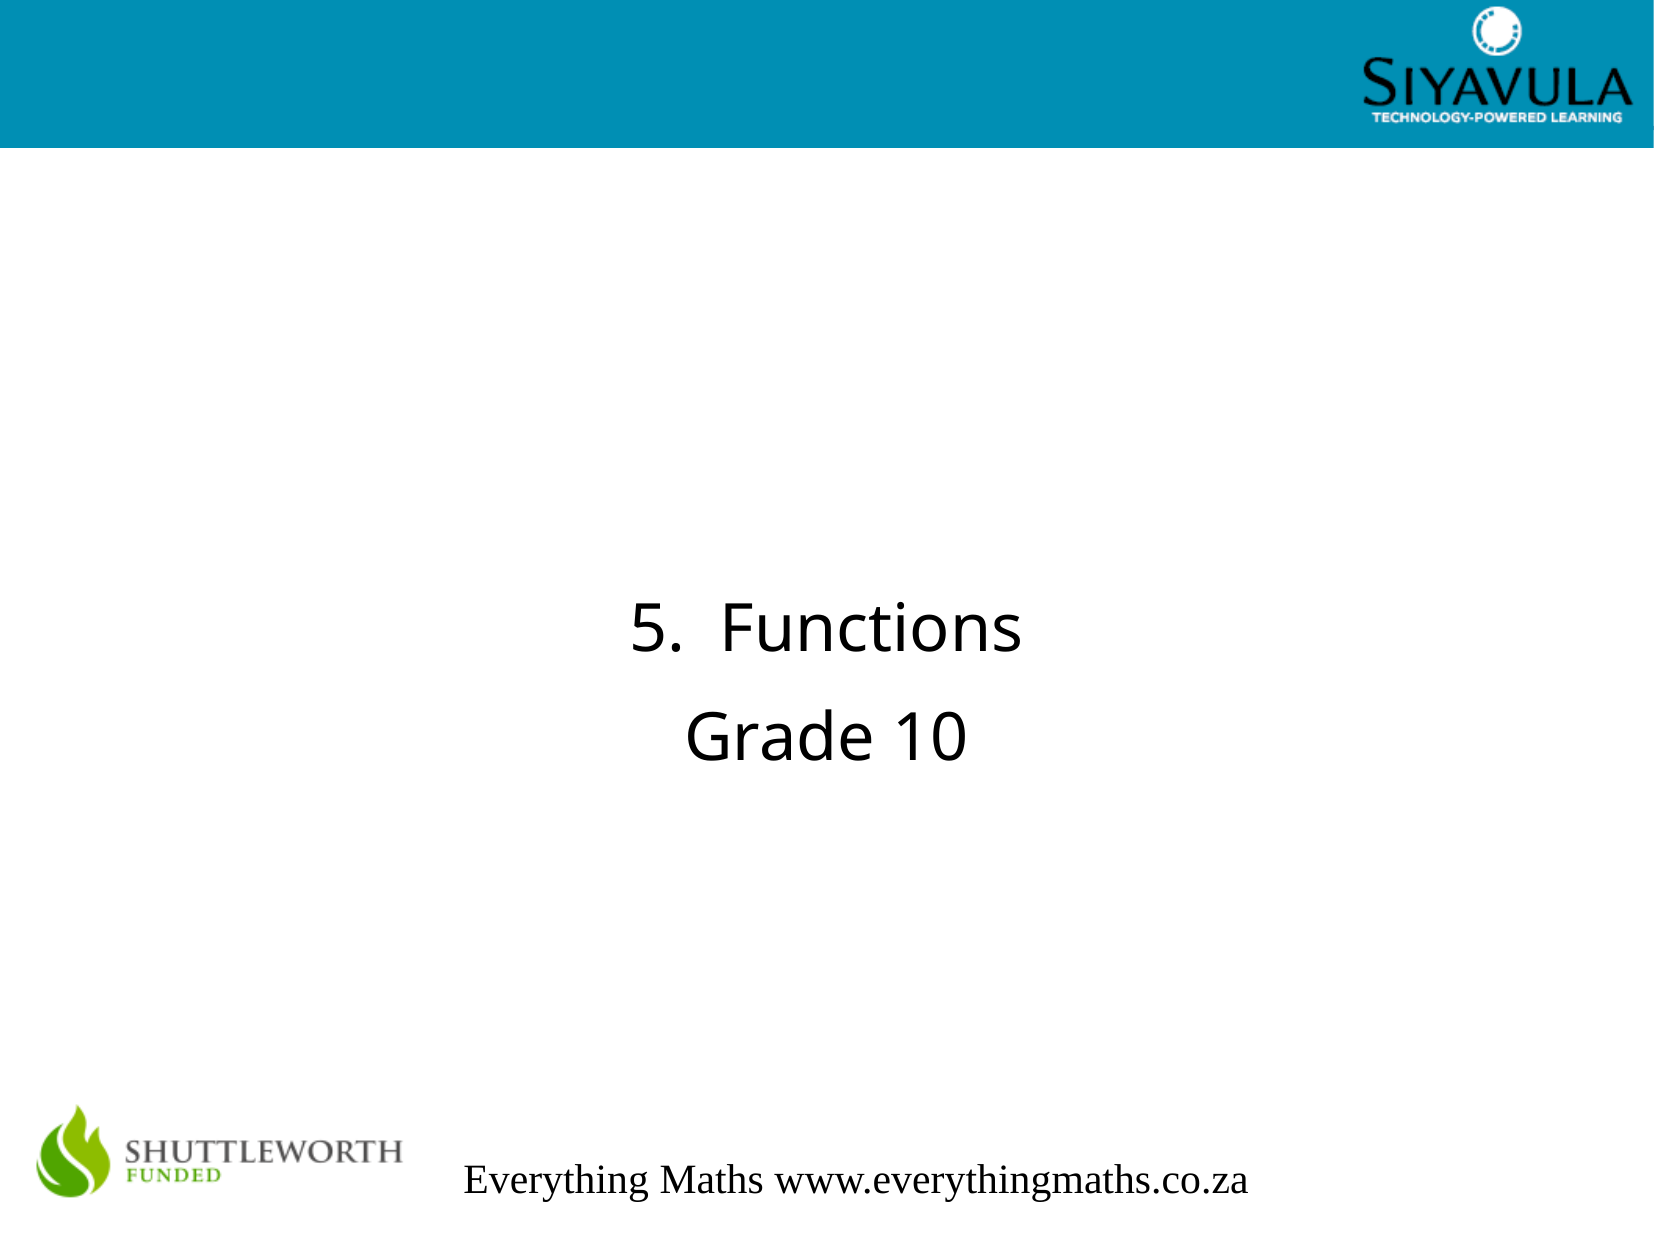

#
5. Functions
Grade 10
Everything Maths www.everythingmaths.co.za